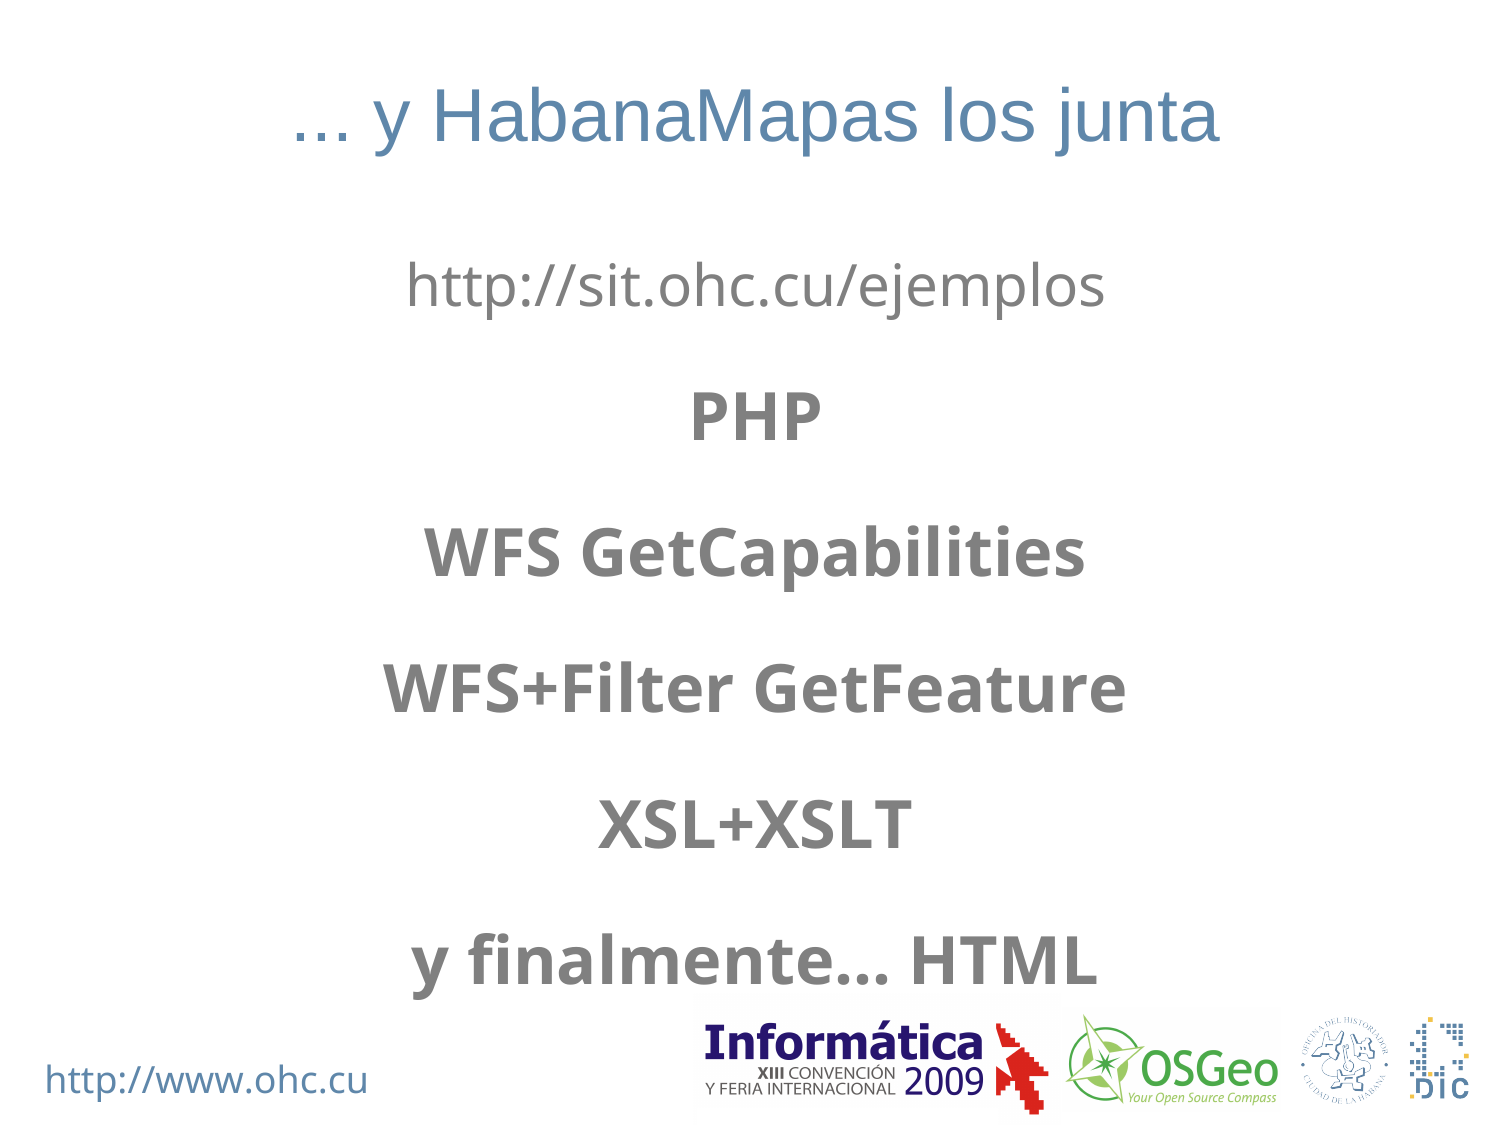

... y HabanaMapas los junta
http://sit.ohc.cu/ejemplos
PHP
WFS GetCapabilities
WFS+Filter GetFeature
XSL+XSLT
y finalmente... HTML
http://www.ohc.cu